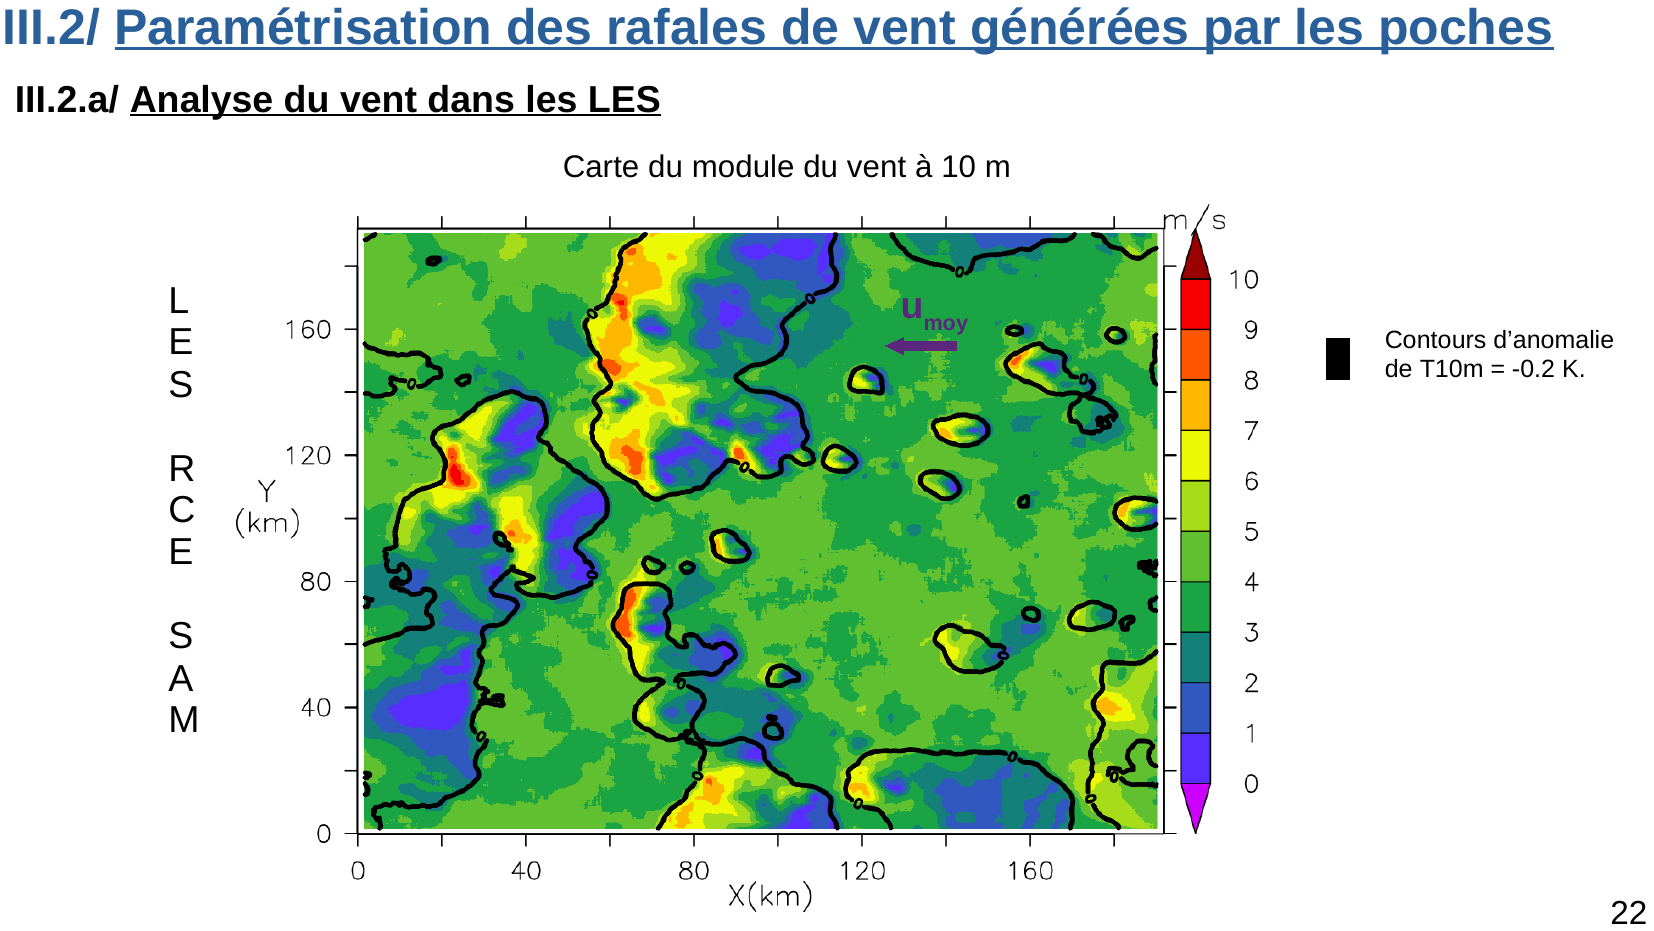

III.2/ Paramétrisation des rafales de vent générées par les poches
III.2.a/ Analyse du vent dans les LES
 Carte du module du vent à 10 m
L
ES
RCE
SAM
umoy
Contours d’anomalie de T10m = -0.2 K.
lll
22